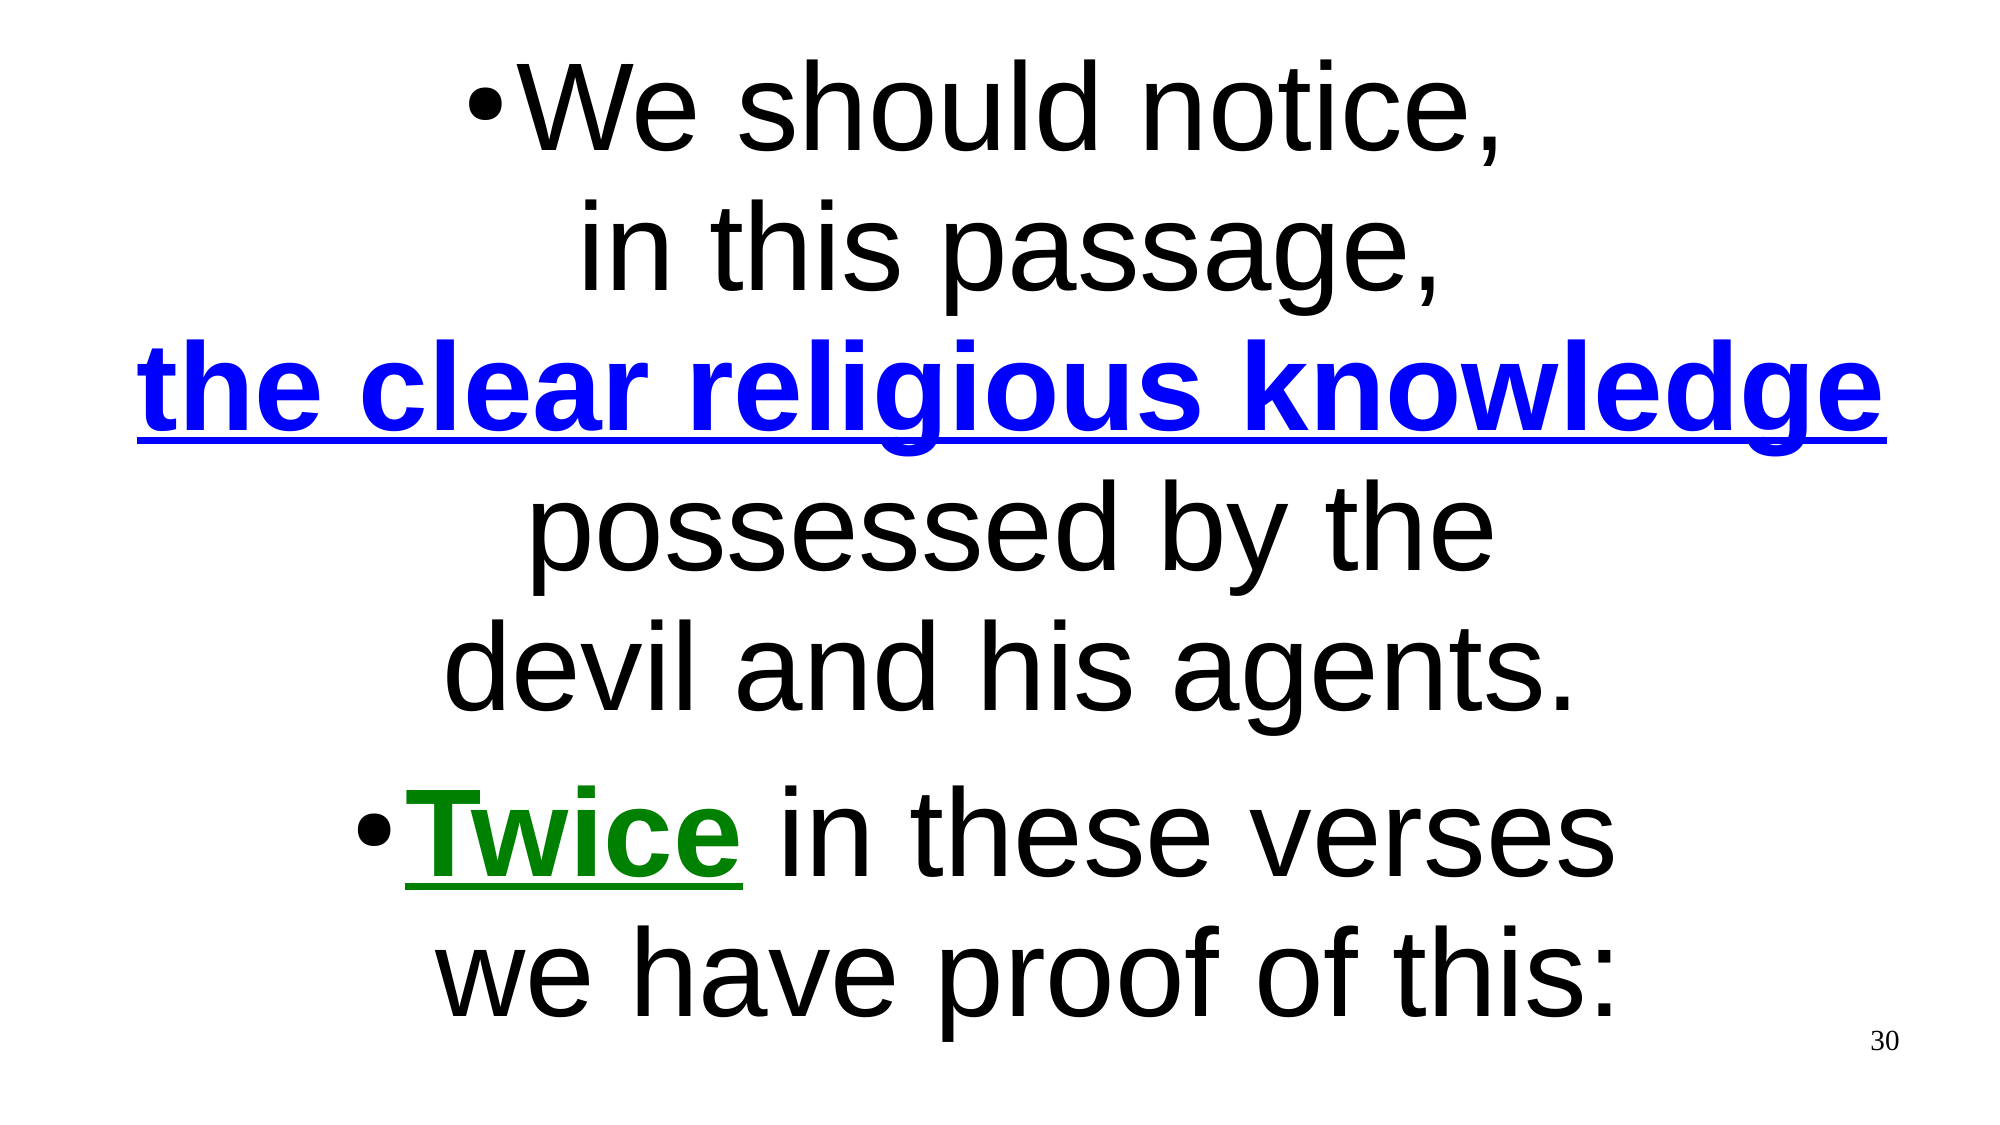

# We should notice, in this passage, the clear religious knowledge possessed by the devil and his agents.
Twice in these verses
we have proof of this:
30